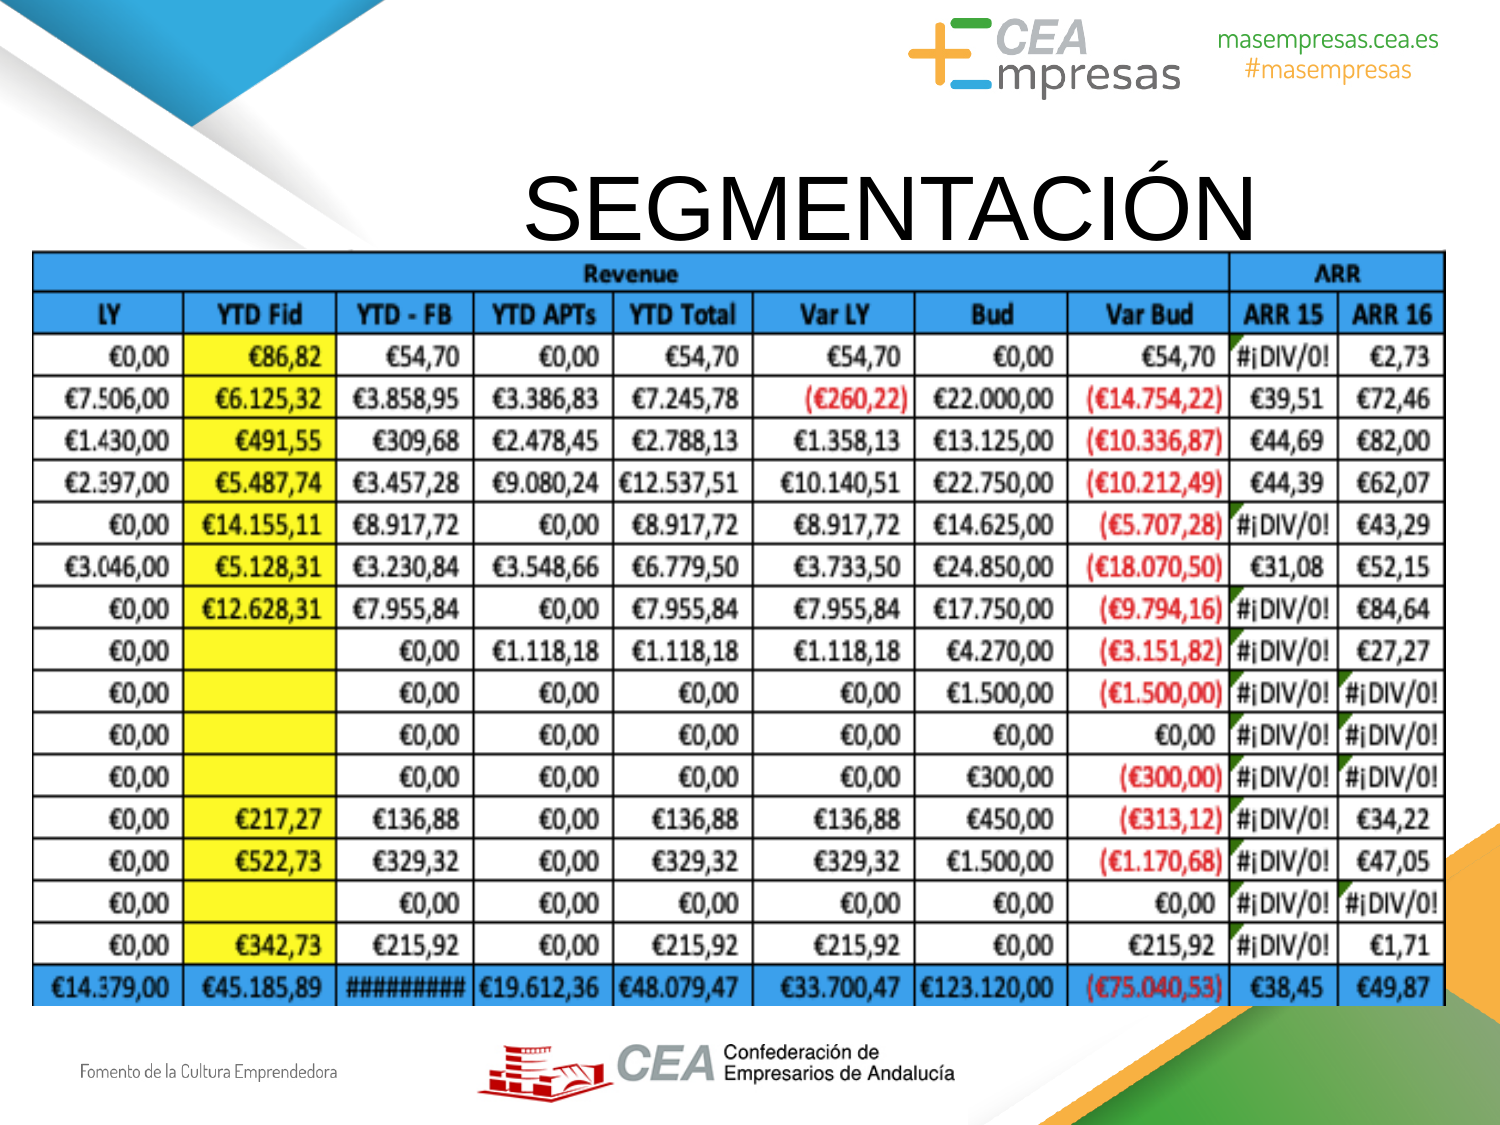

SEGMENTACIÓN
Propiedad
Directos
Motor de Reservas
OTA/IDS
FLASH SALES
TO VACACIONAL
TO HEALTH
TO GOLF
CORPORATIVO
DESCUENTOS
BUSINESS
GRUPOS
GRATUIDADES